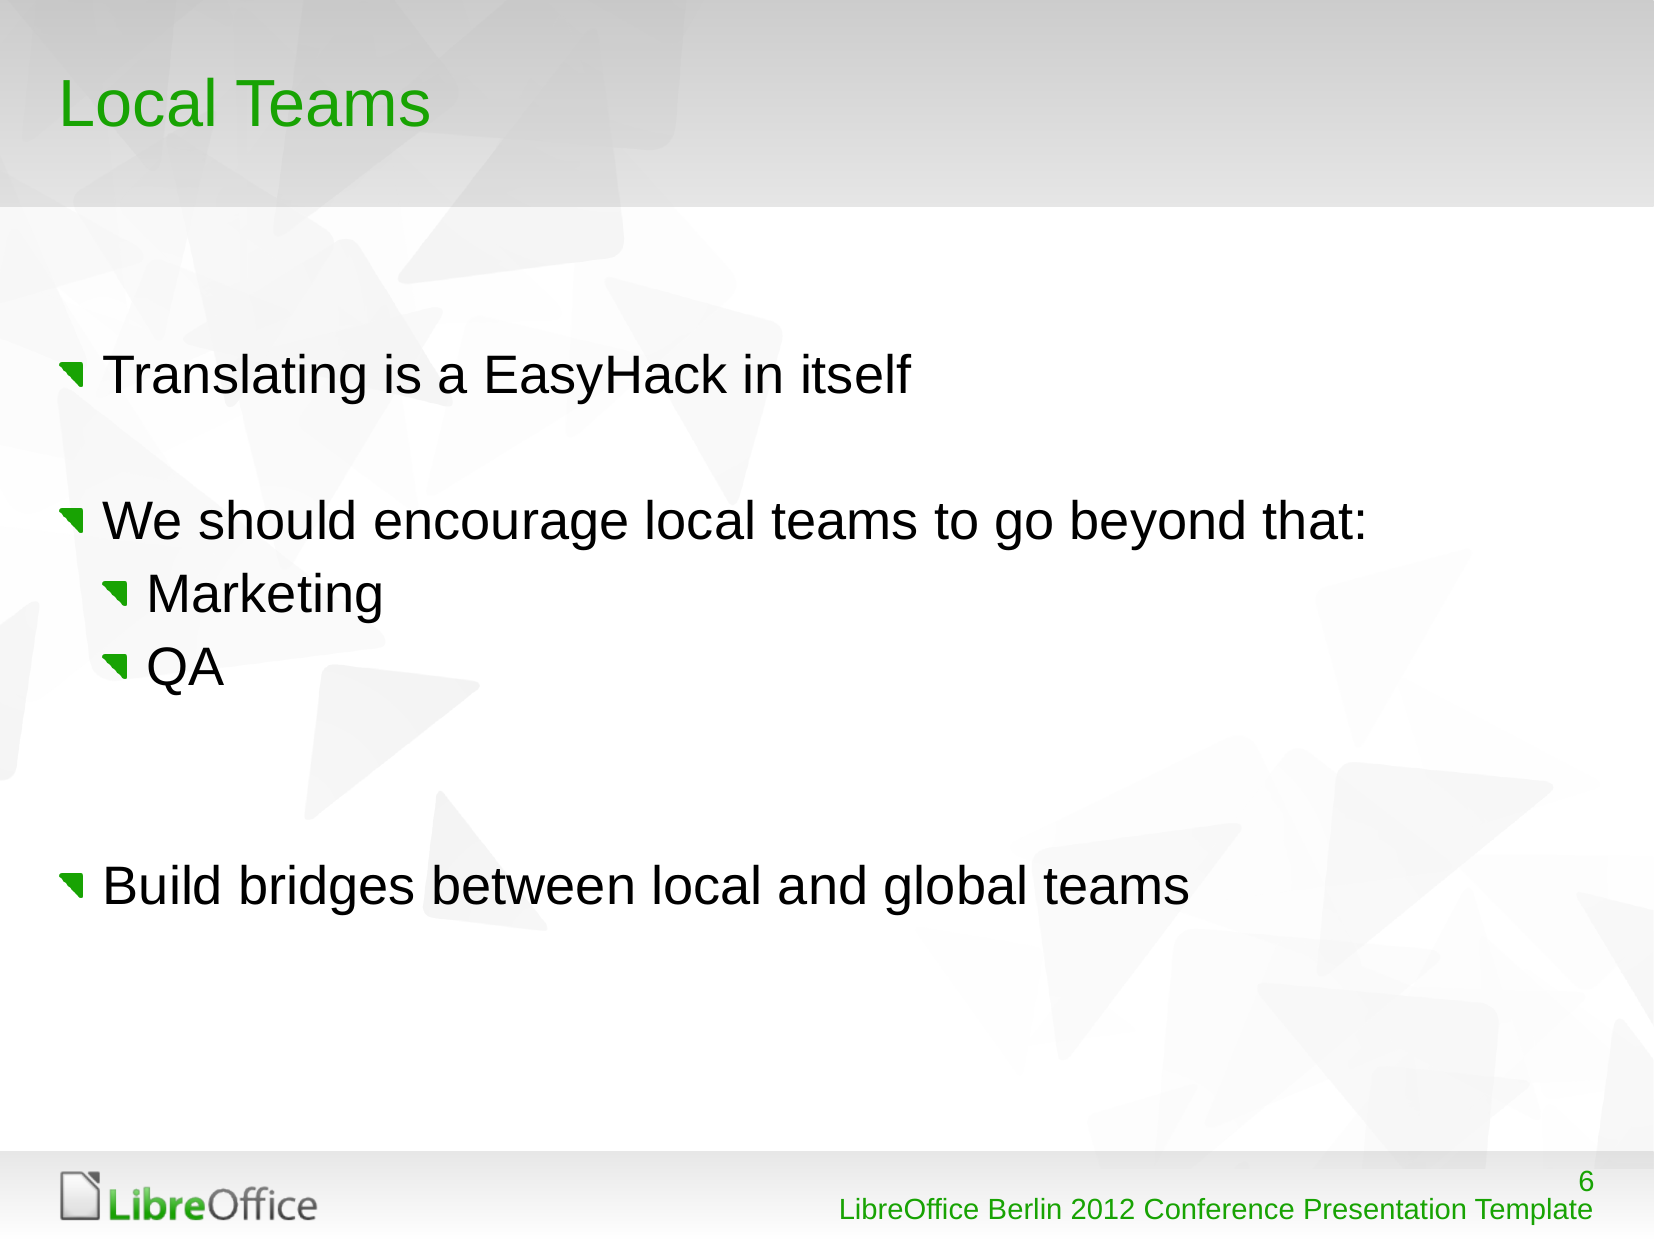

# Local Teams
Translating is a EasyHack in itself
We should encourage local teams to go beyond that:
Marketing
QA
Build bridges between local and global teams
6
LibreOffice Berlin 2012 Conference Presentation Template